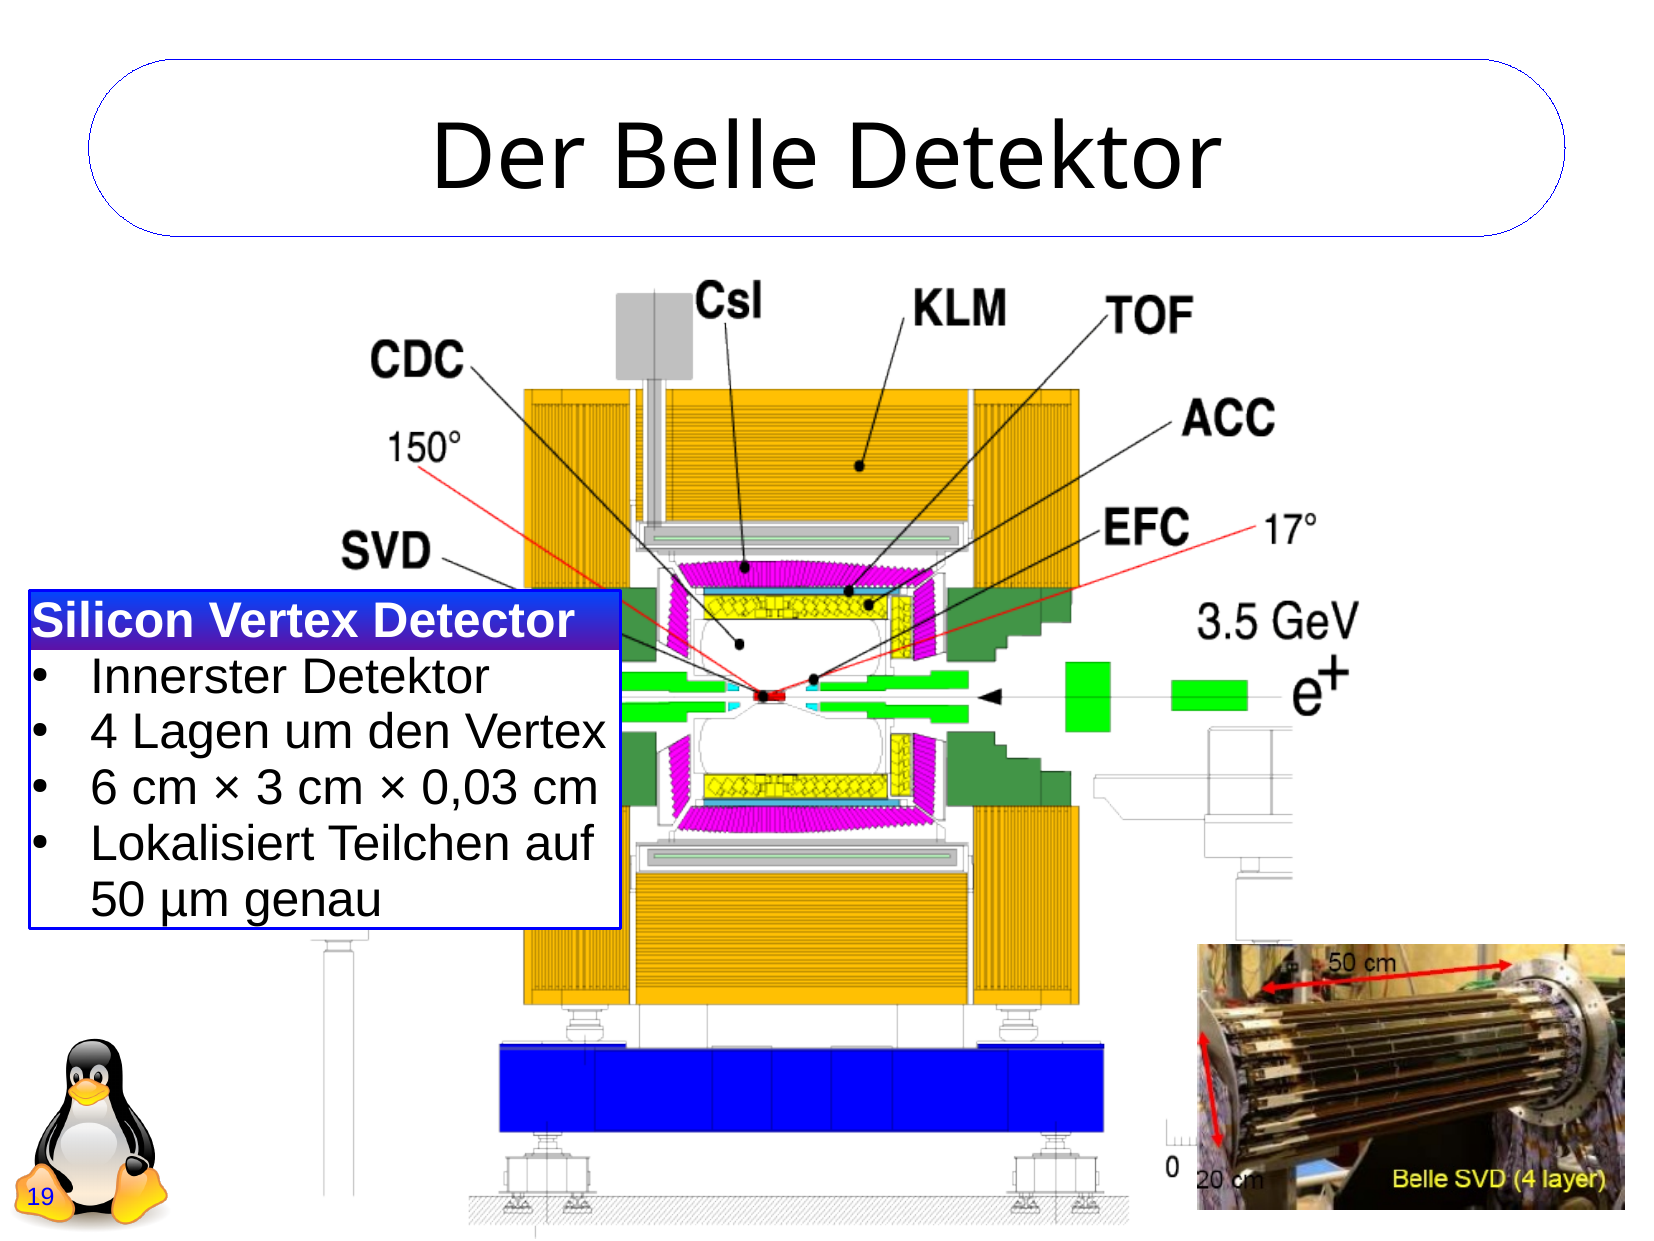

# Der Belle Detektor
Silicon Vertex Detector
Innerster Detektor
4 Lagen um den Vertex
6 cm × 3 cm × 0,03 cm
Lokalisiert Teilchen auf 50 µm genau